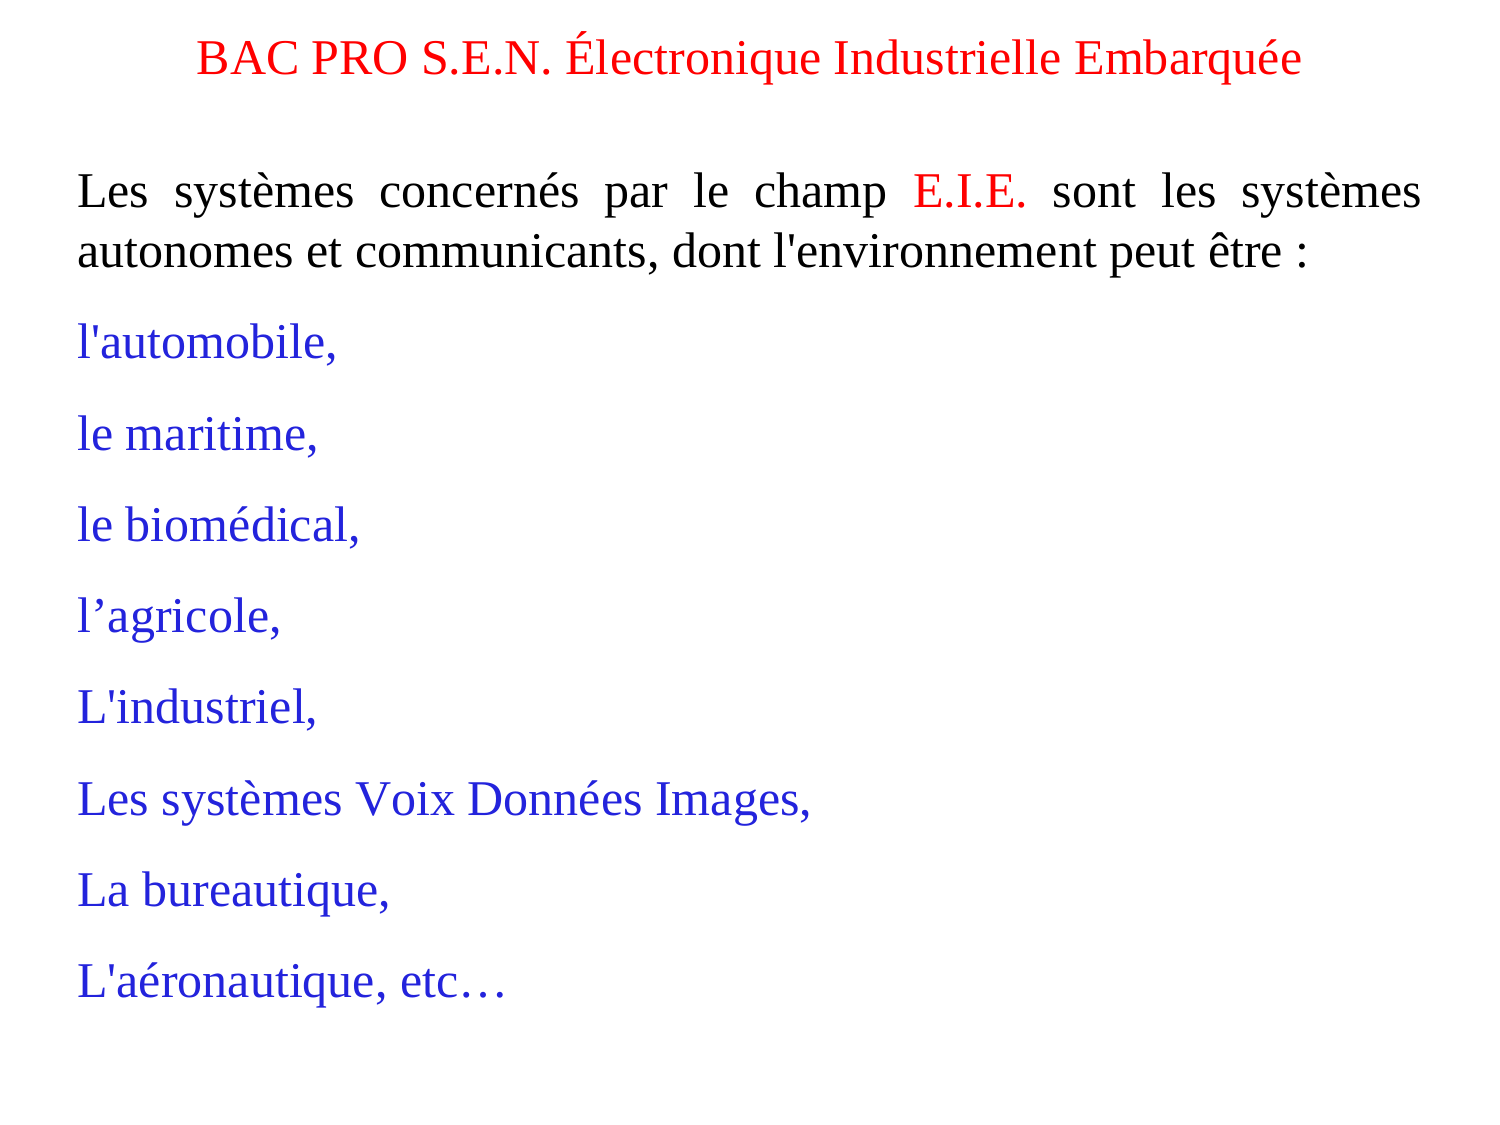

# BAC PRO S.E.N. Électronique Industrielle Embarquée
Les systèmes concernés par le champ E.I.E. sont les systèmes autonomes et communicants, dont l'environnement peut être :
l'automobile,
le maritime,
le biomédical,
l’agricole,
L'industriel,
Les systèmes Voix Données Images,
La bureautique,
L'aéronautique, etc…